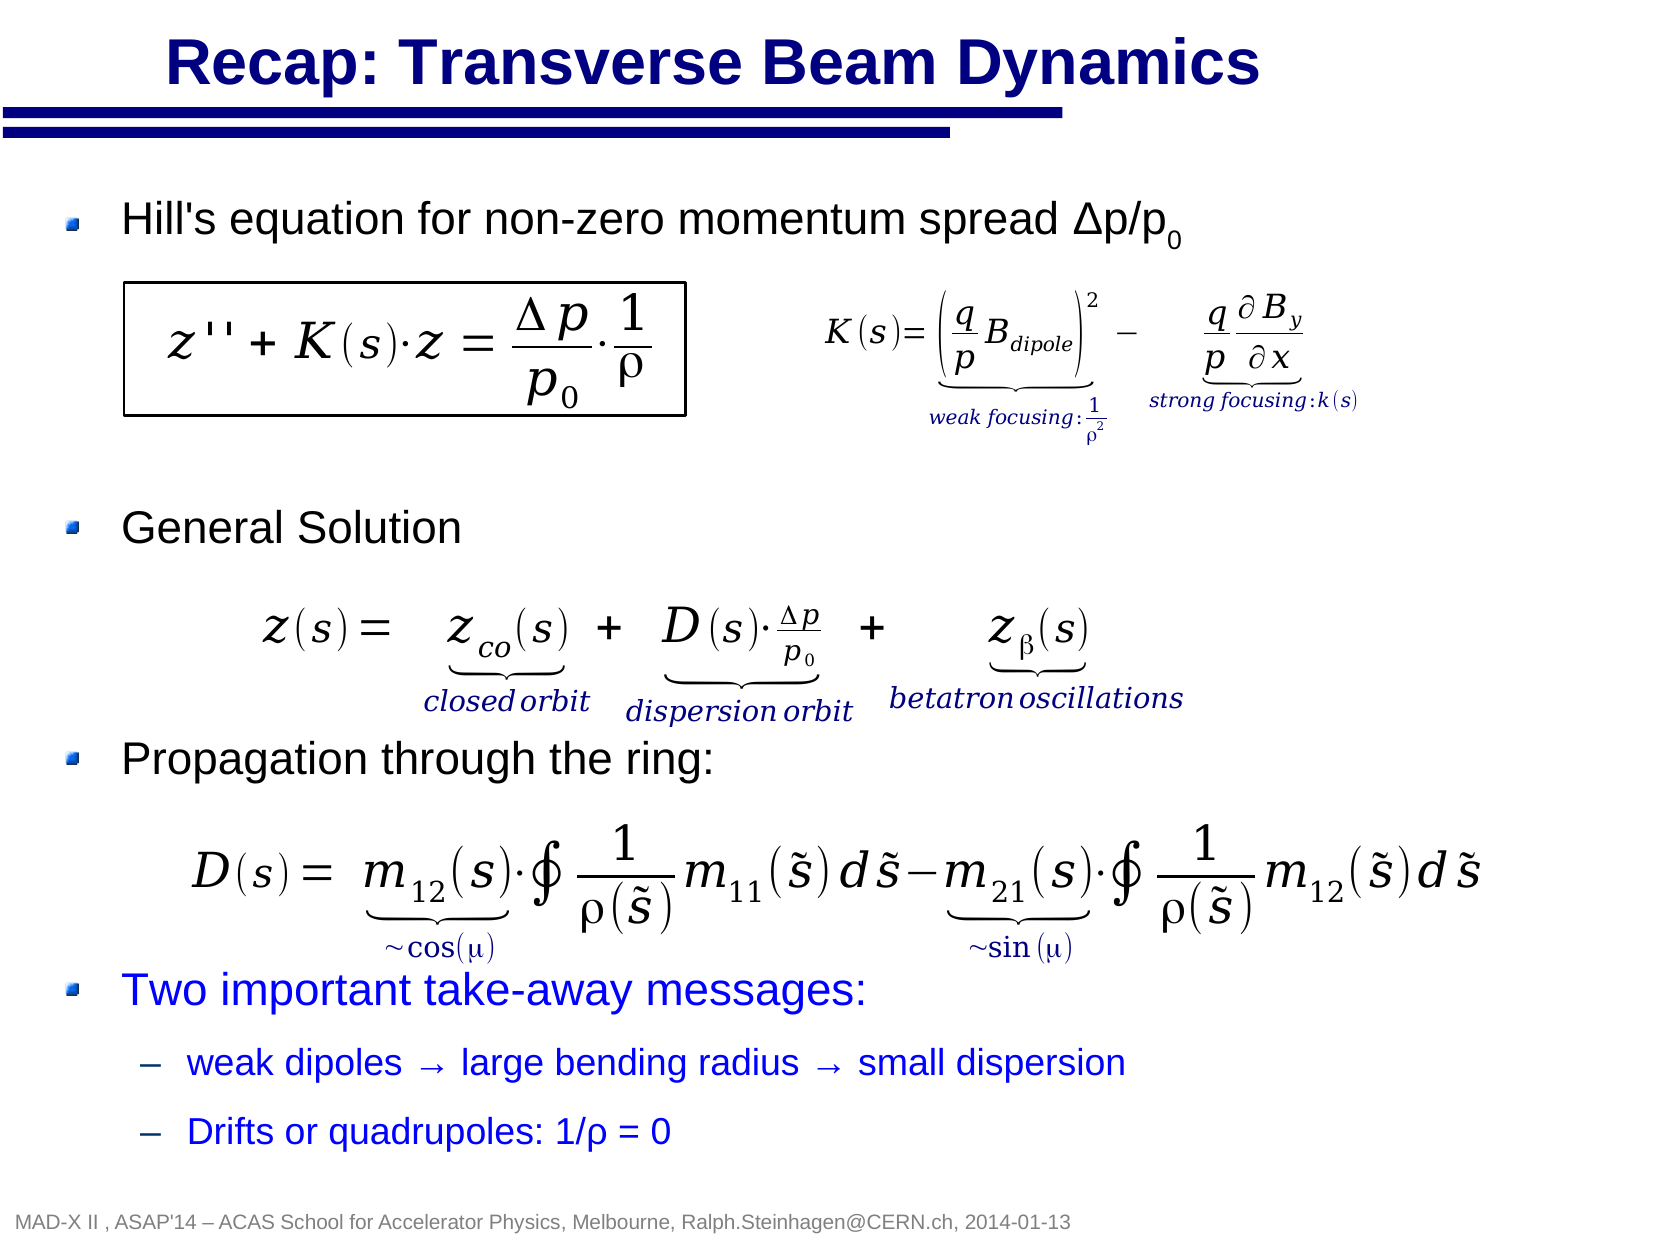

# Recap: Transverse Beam Dynamics
Hill's equation for non-zero momentum spread Δp/p0
General Solution
Propagation through the ring:
Two important take-away messages:
weak dipoles → large bending radius → small dispersion
Drifts or quadrupoles: 1/ρ = 0